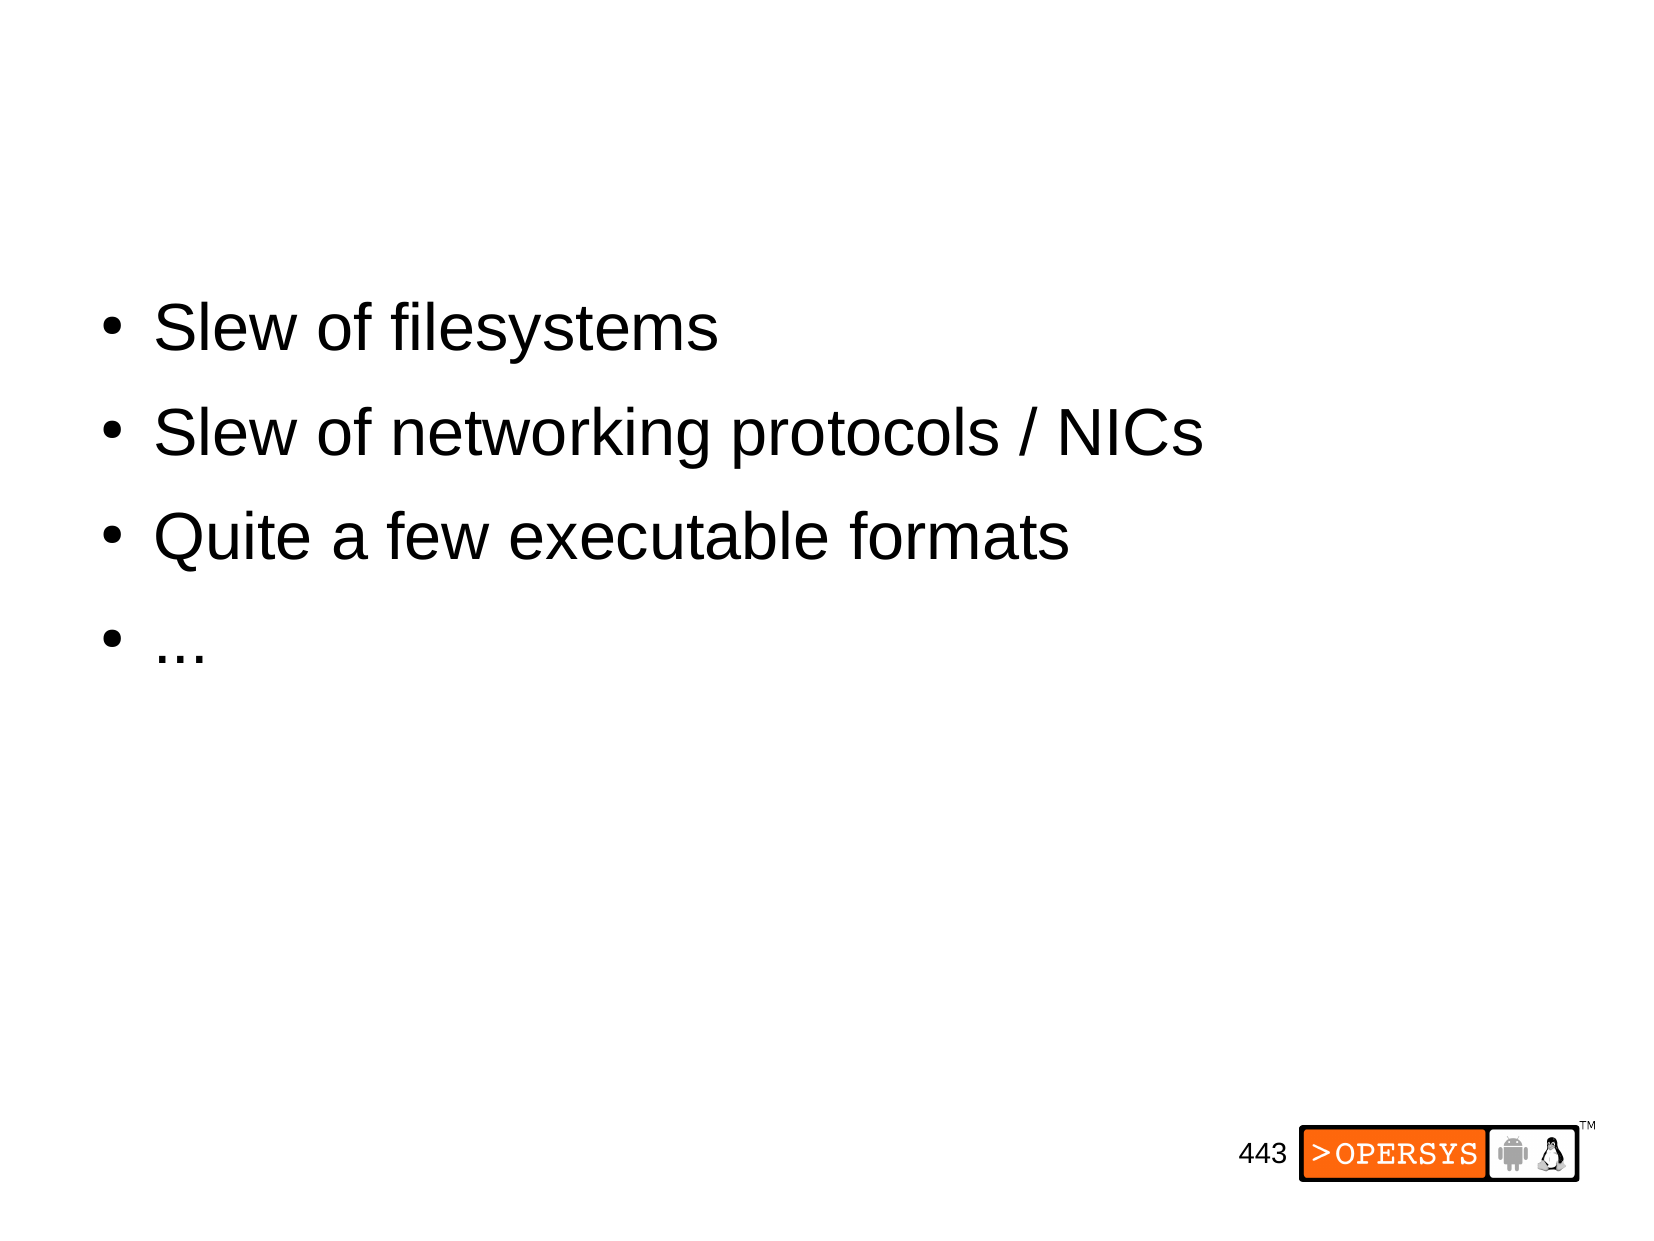

# Slew of filesystems
Slew of networking protocols / NICs
Quite a few executable formats
...